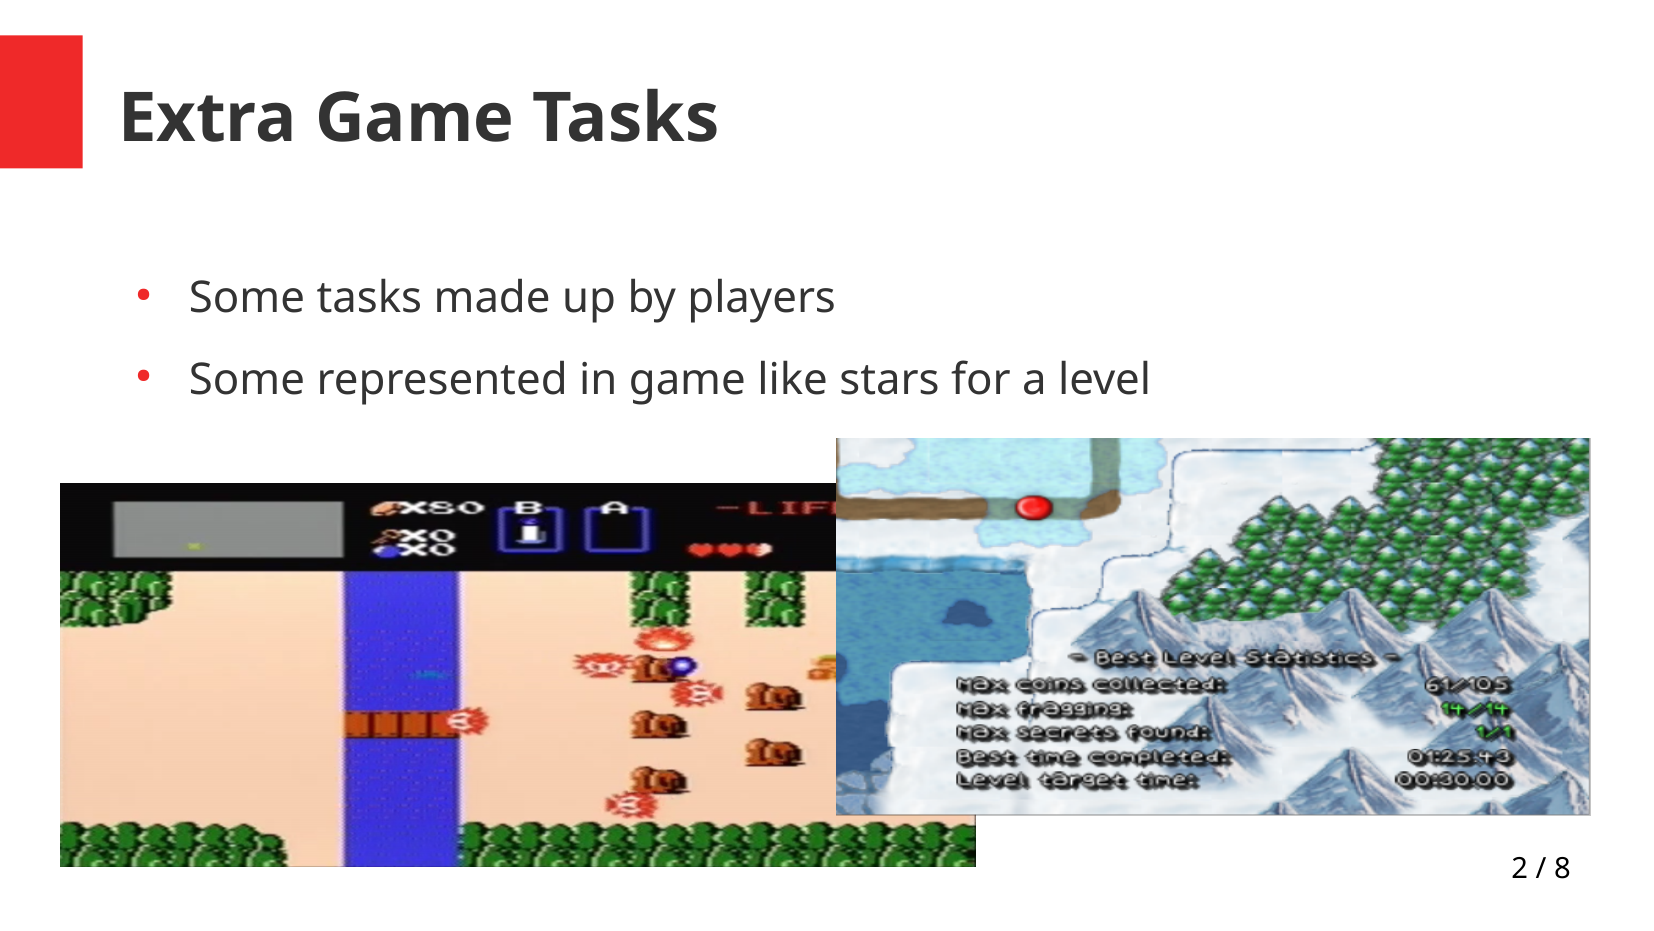

# Extra Game Tasks
Some tasks made up by players
Some represented in game like stars for a level
2